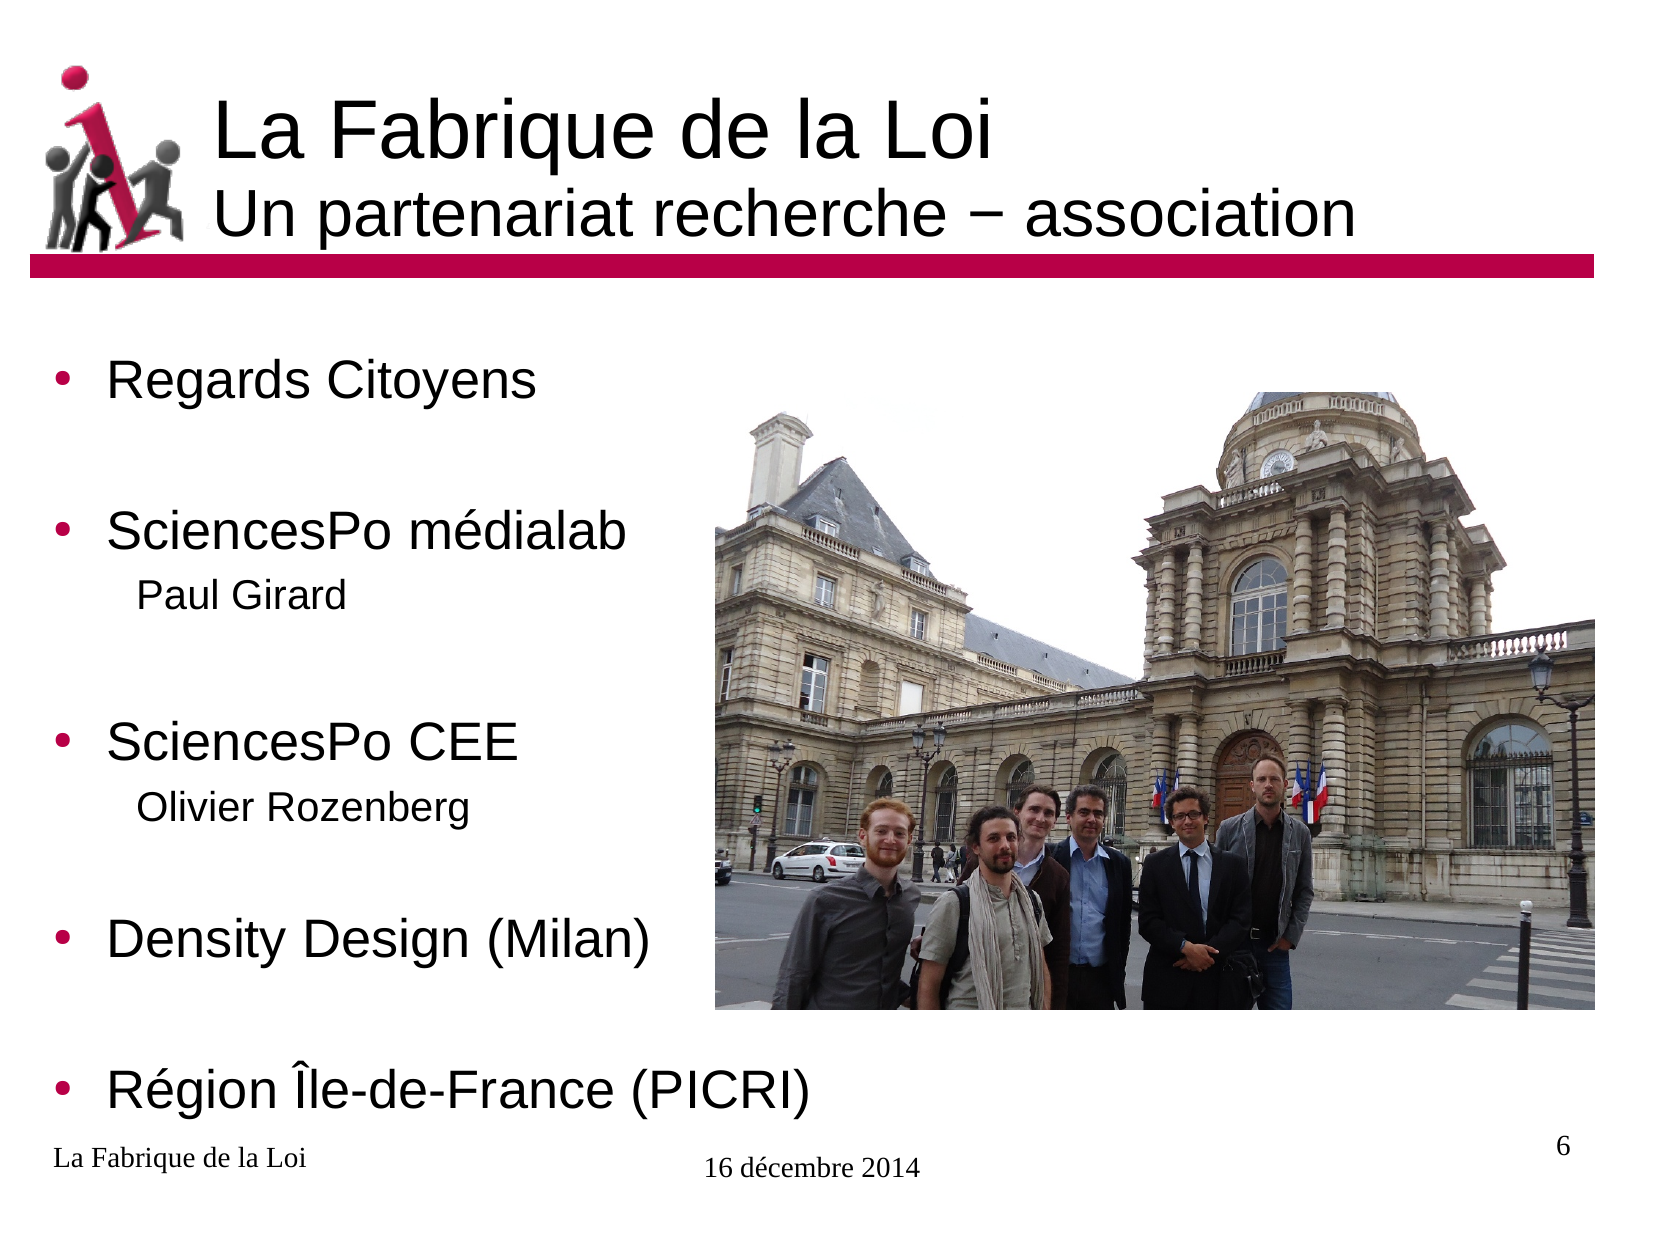

# La Fabrique de la Loi Un partenariat recherche − association
Regards Citoyens
SciencesPo médialab
 Paul Girard
SciencesPo CEE
 Olivier Rozenberg
Density Design (Milan)
Région Île-de-France (PICRI)
6